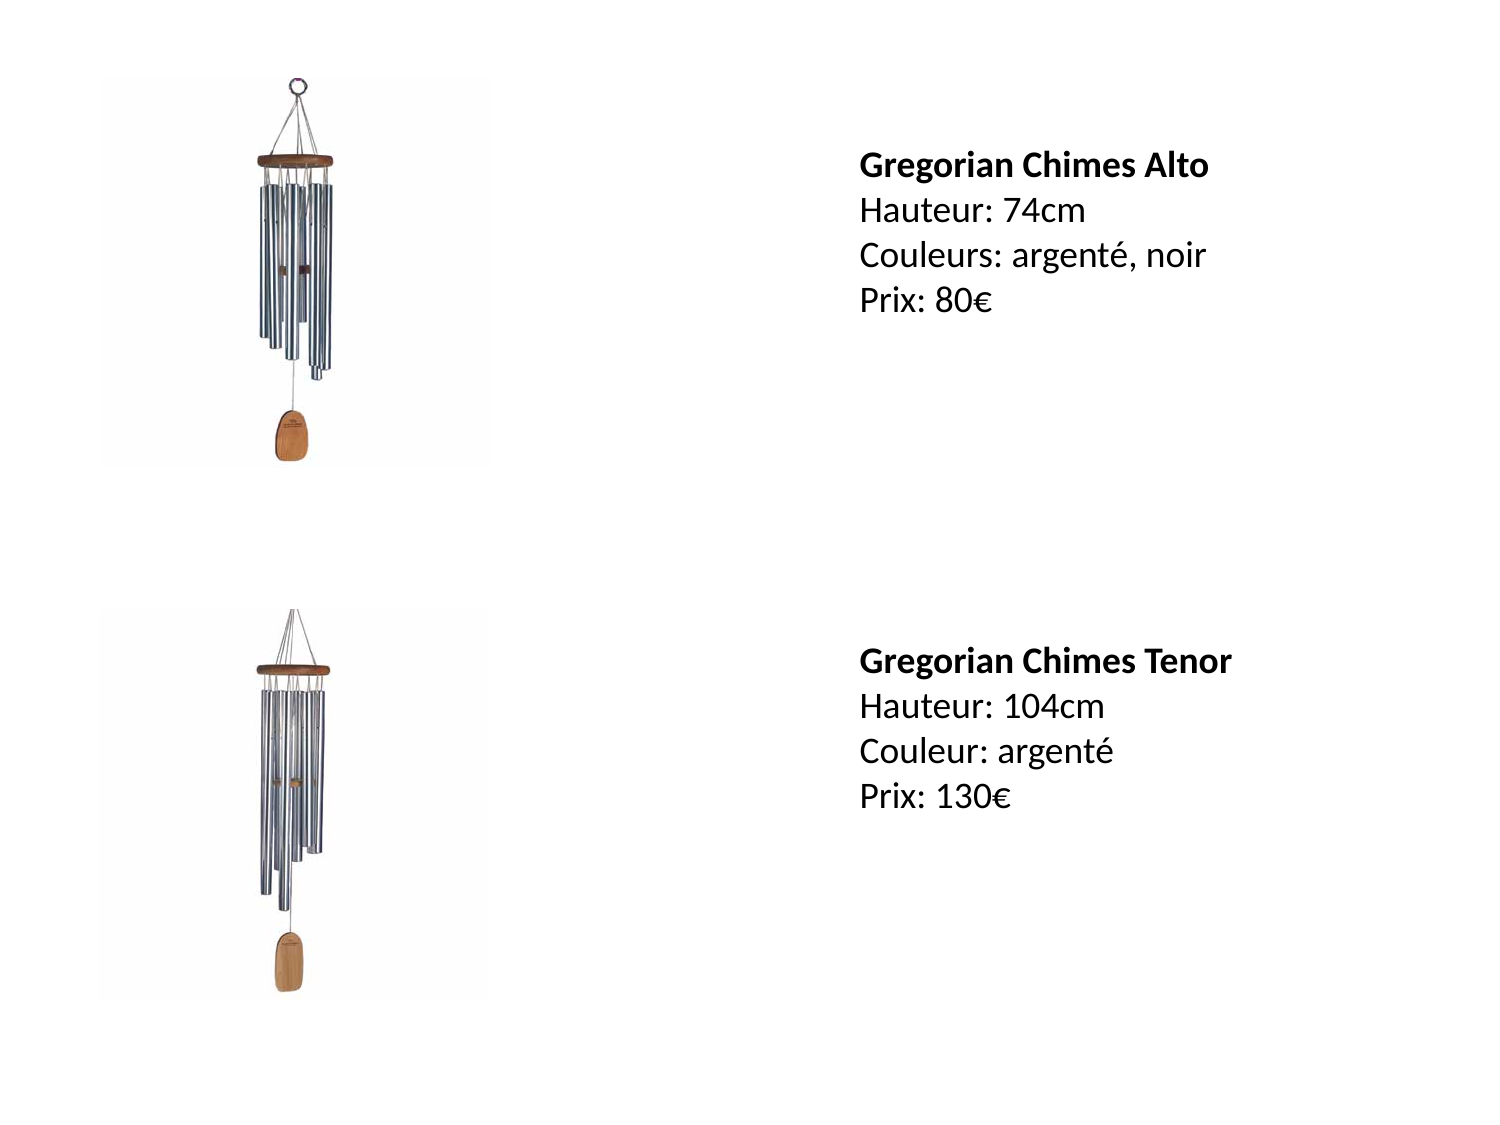

Gregorian Chimes Alto
Hauteur: 74cm
Couleurs: argenté, noir
Prix: 80€
Gregorian Chimes Tenor
Hauteur: 104cm
Couleur: argenté
Prix: 130€